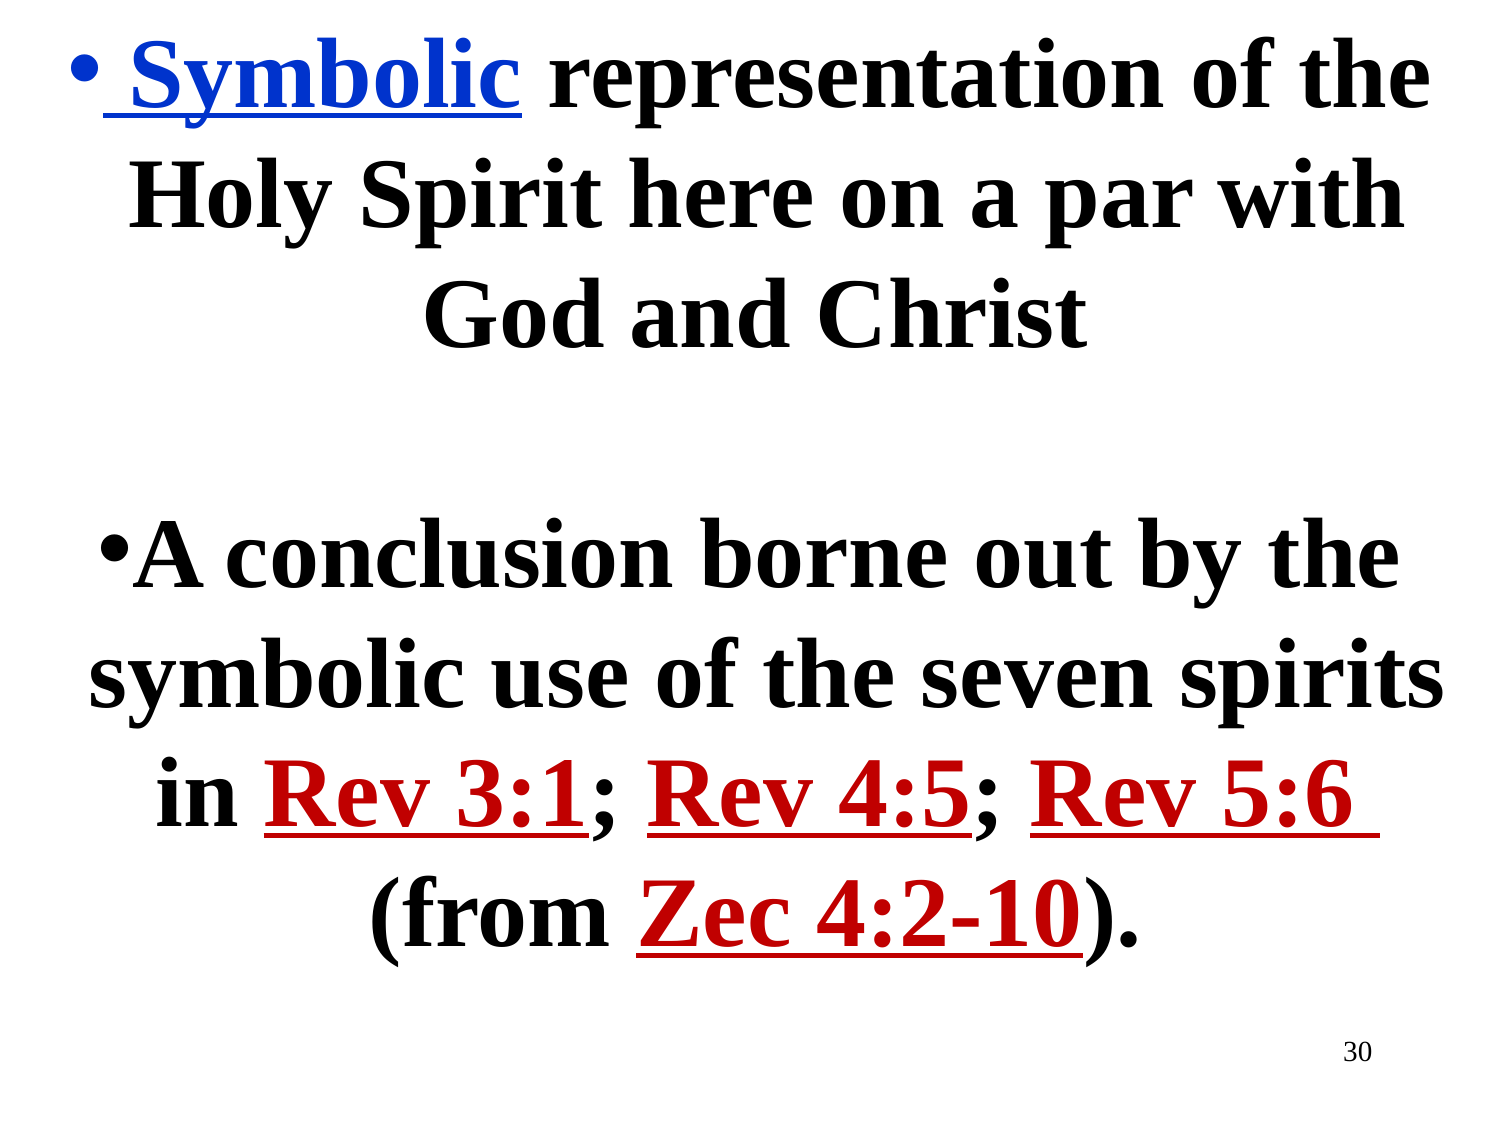

Symbolic representation of the Holy Spirit here on a par with God and Christ
A conclusion borne out by the symbolic use of the seven spirits in Rev 3:1; Rev 4:5; Rev 5:6
(from Zec 4:2-10).